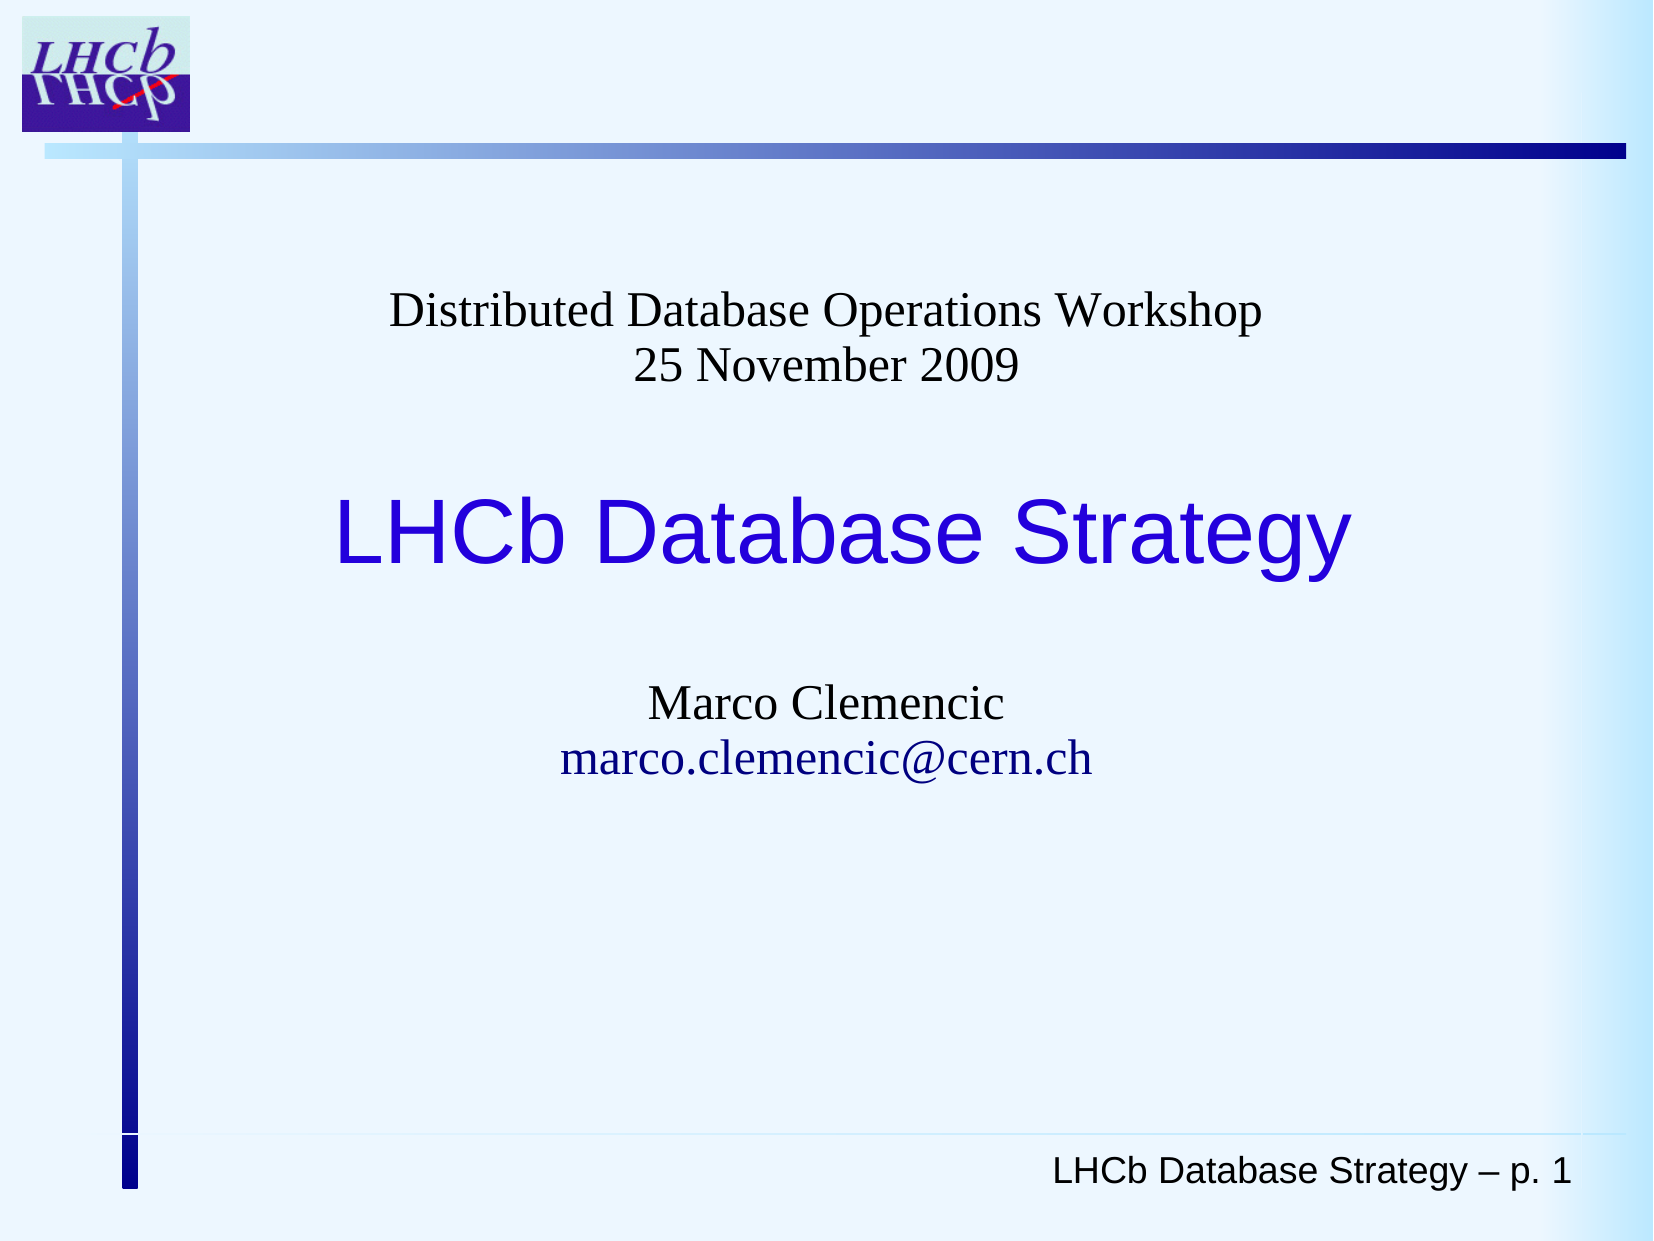

Distributed Database Operations Workshop
25 November 2009
# LHCb Database Strategy
Marco Clemencic
marco.clemencic@cern.ch